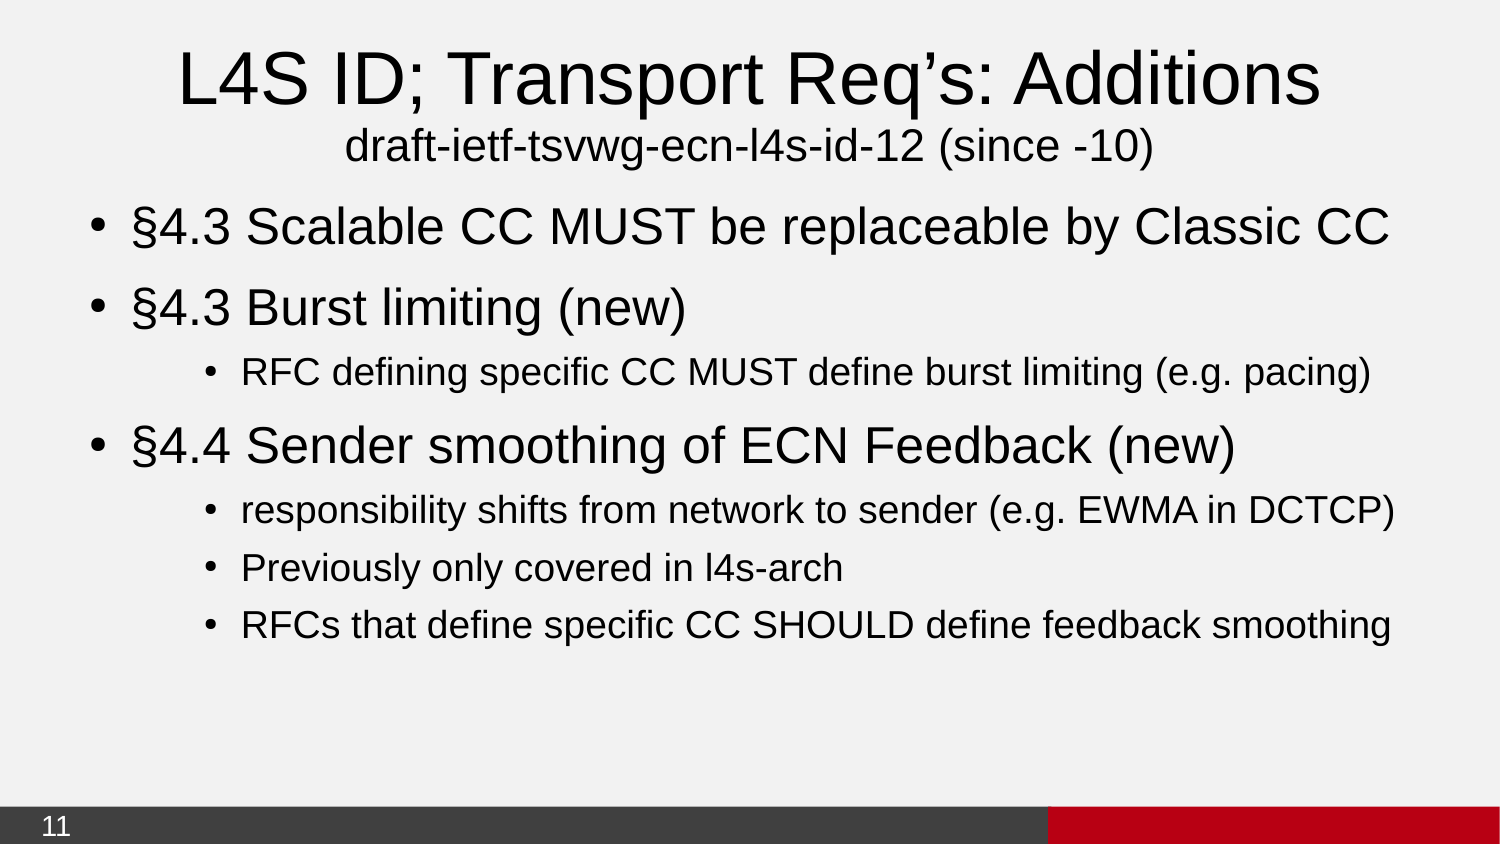

# L4S ID; Transport Req’s: Additions draft-ietf-tsvwg-ecn-l4s-id-12 (since -10)
§4.3 Scalable CC MUST be replaceable by Classic CC
§4.3 Burst limiting (new)
RFC defining specific CC MUST define burst limiting (e.g. pacing)
§4.4 Sender smoothing of ECN Feedback (new)
responsibility shifts from network to sender (e.g. EWMA in DCTCP)
Previously only covered in l4s-arch
RFCs that define specific CC SHOULD define feedback smoothing
11